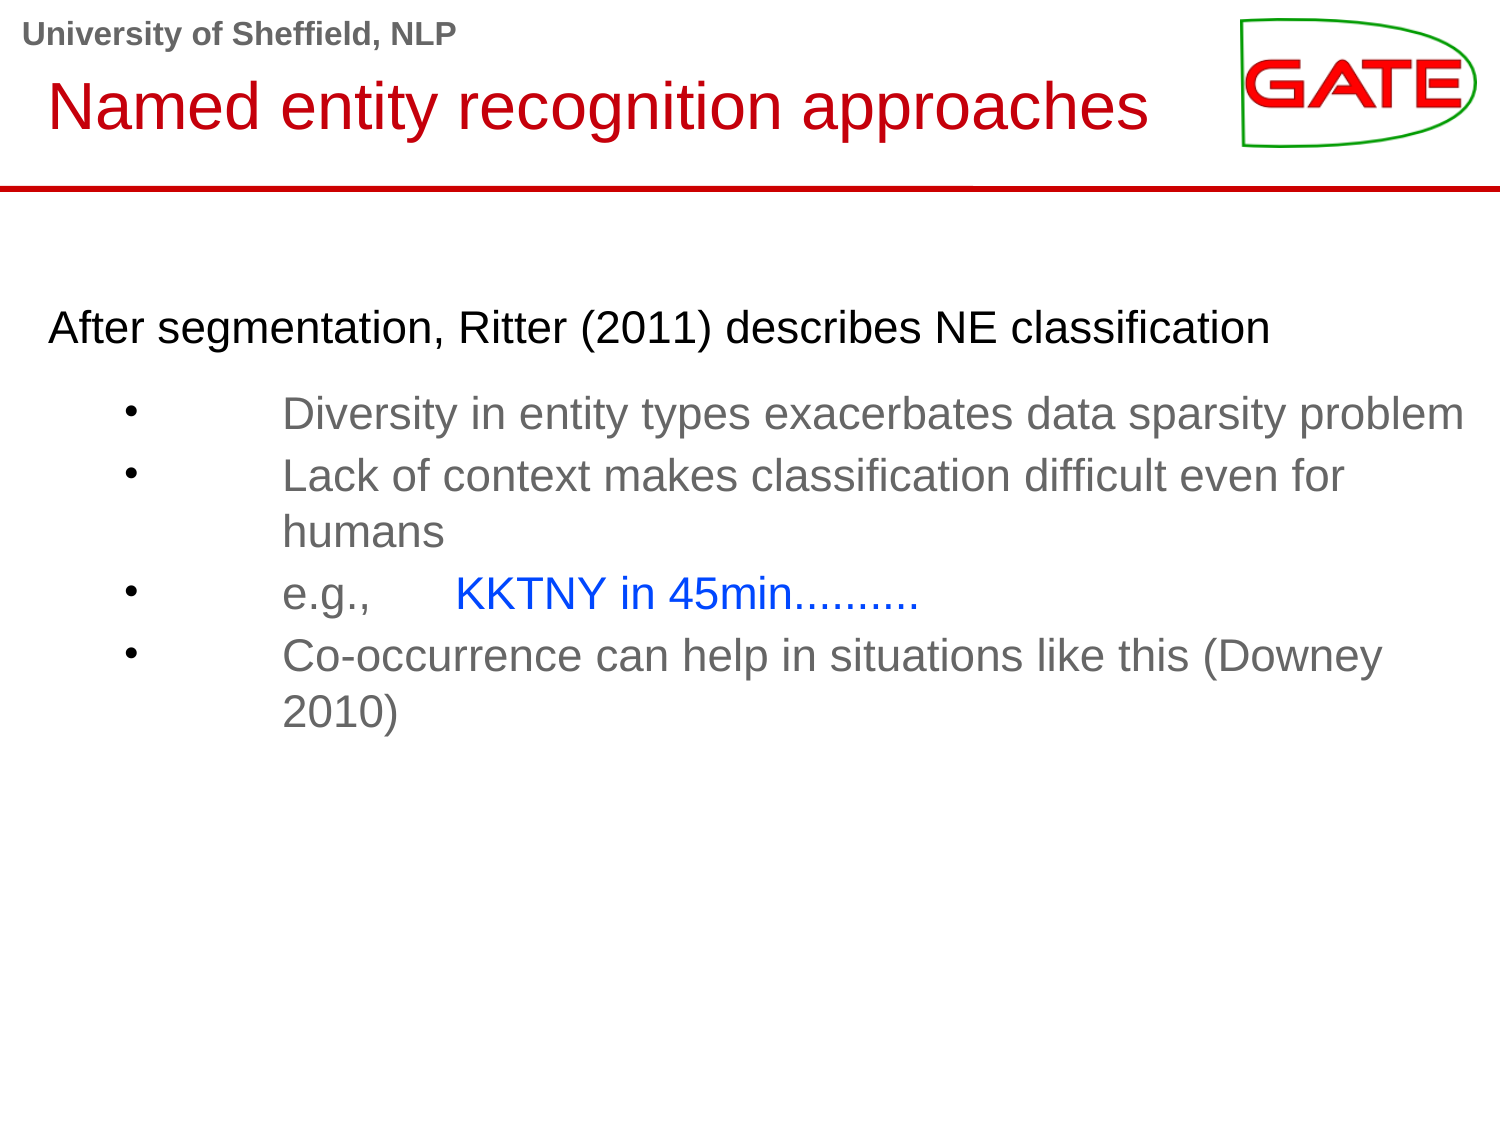

Named entity recognition approaches
After segmentation, Ritter (2011) describes NE classification
Diversity in entity types exacerbates data sparsity problem
Lack of context makes classification difficult even for humans
e.g., 	KKTNY in 45min..........
Co-occurrence can help in situations like this (Downey 2010)